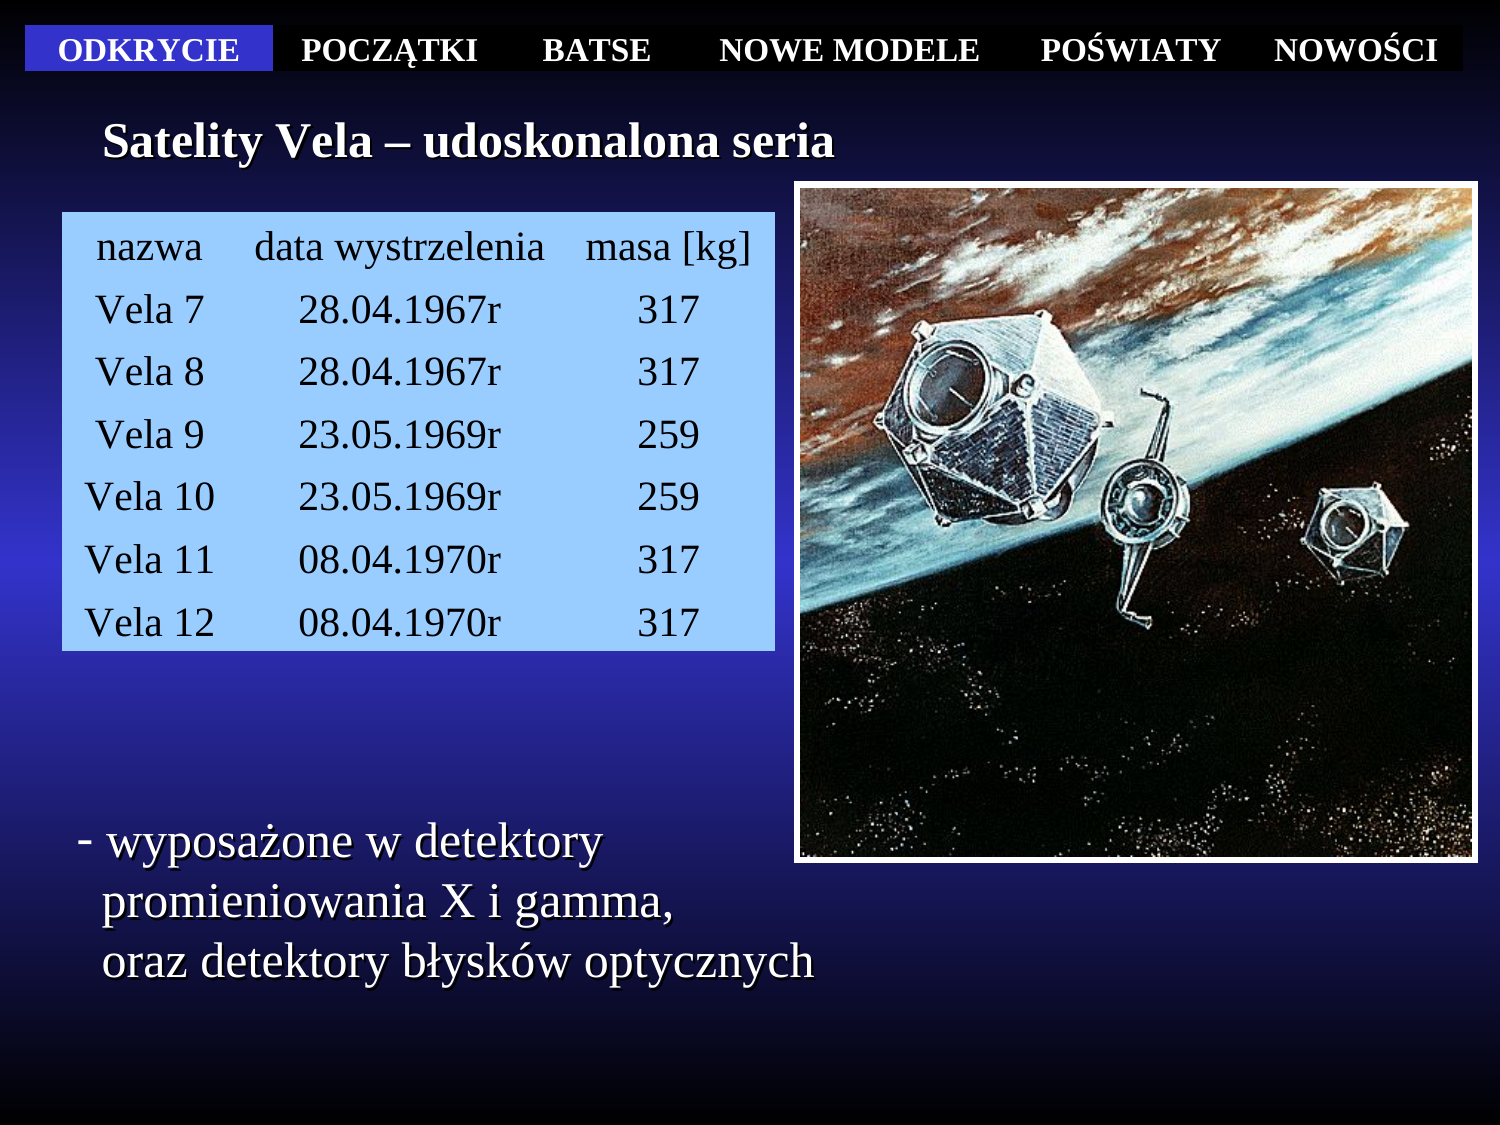

| ODKRYCIE | POCZĄTKI | BATSE | NOWE MODELE | POŚWIATY | NOWOŚCI |
| --- | --- | --- | --- | --- | --- |
Satelity Vela – udoskonalona seria
| nazwa | data wystrzelenia | masa [kg] |
| --- | --- | --- |
| Vela 7 | 28.04.1967r | 317 |
| Vela 8 | 28.04.1967r | 317 |
| Vela 9 | 23.05.1969r | 259 |
| Vela 10 | 23.05.1969r | 259 |
| Vela 11 | 08.04.1970r | 317 |
| Vela 12 | 08.04.1970r | 317 |
 wyposażone w detektory
 promieniowania X i gamma,
 oraz detektory błysków optycznych